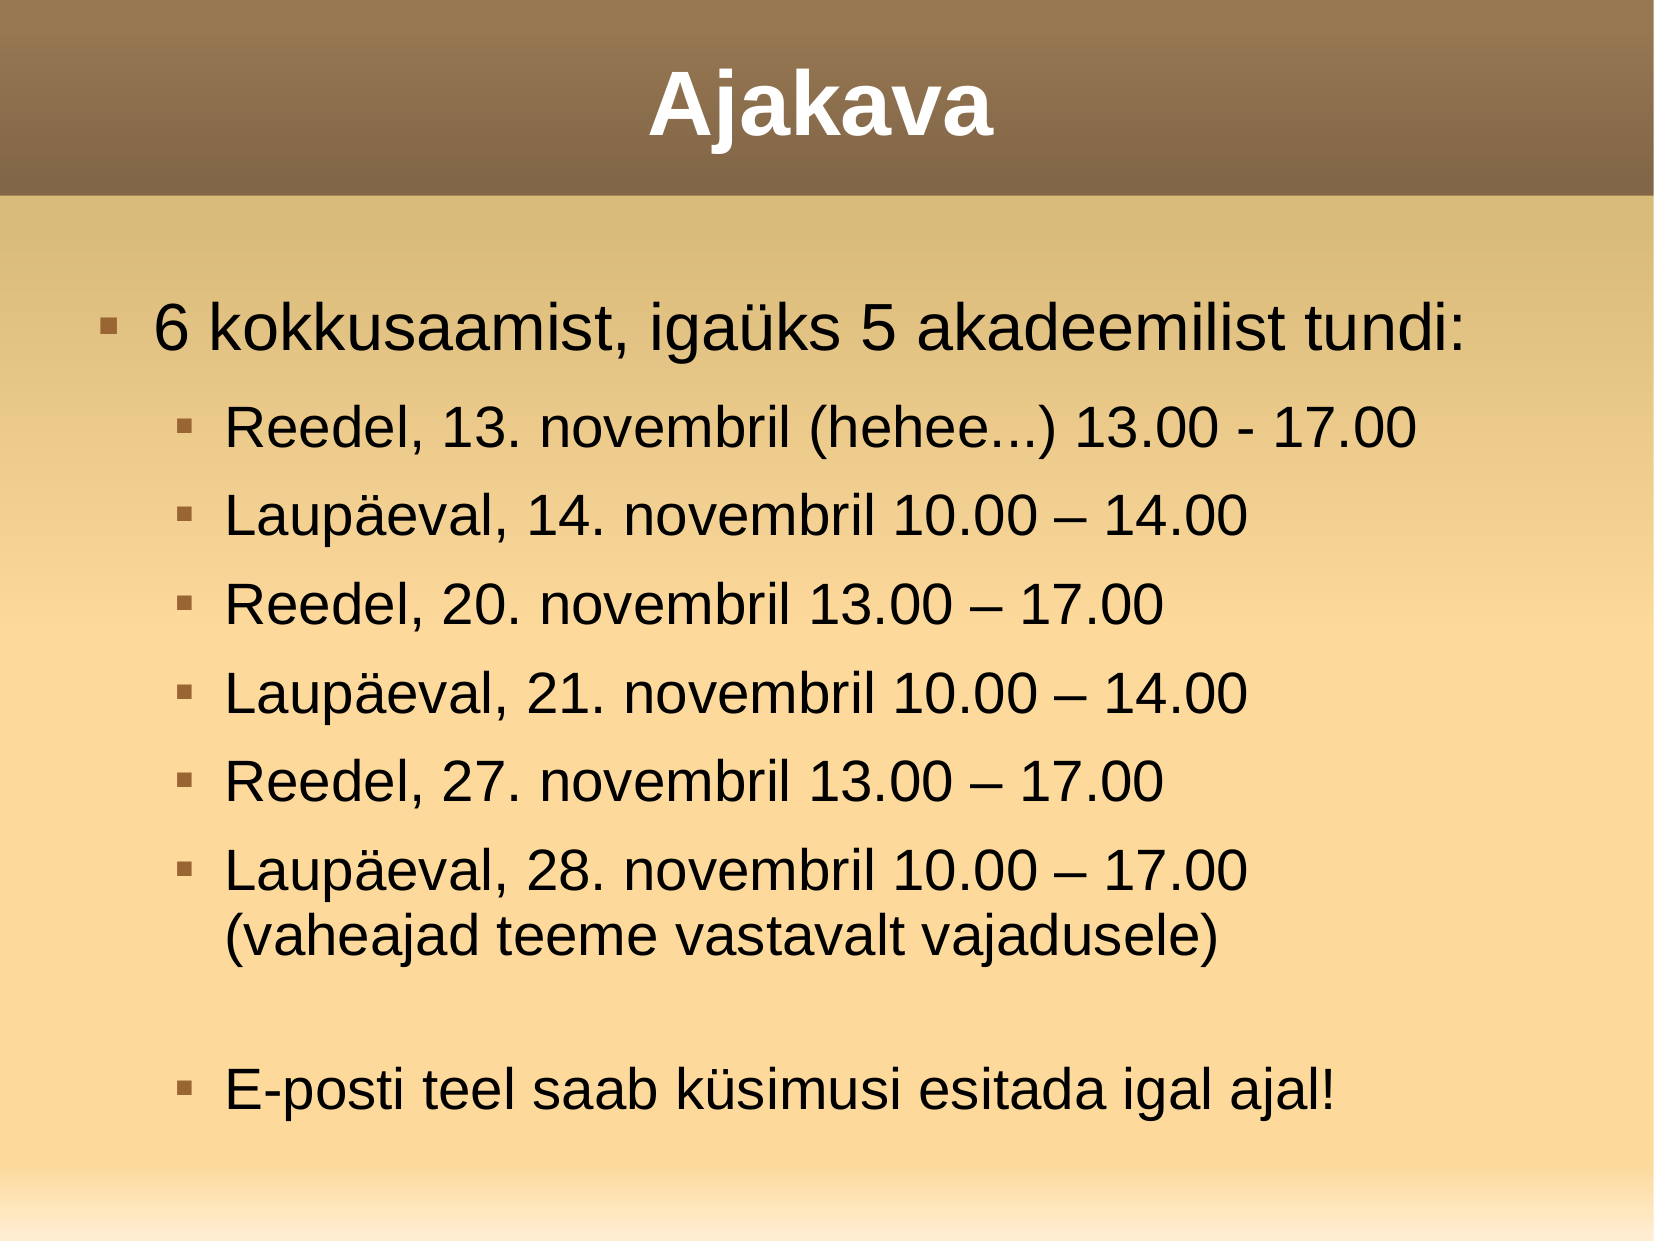

# Ajakava
6 kokkusaamist, igaüks 5 akadeemilist tundi:
Reedel, 13. novembril (hehee...) 13.00 - 17.00
Laupäeval, 14. novembril 10.00 – 14.00
Reedel, 20. novembril 13.00 – 17.00
Laupäeval, 21. novembril 10.00 – 14.00
Reedel, 27. novembril 13.00 – 17.00
Laupäeval, 28. novembril 10.00 – 17.00
(vaheajad teeme vastavalt vajadusele)
E-posti teel saab küsimusi esitada igal ajal!